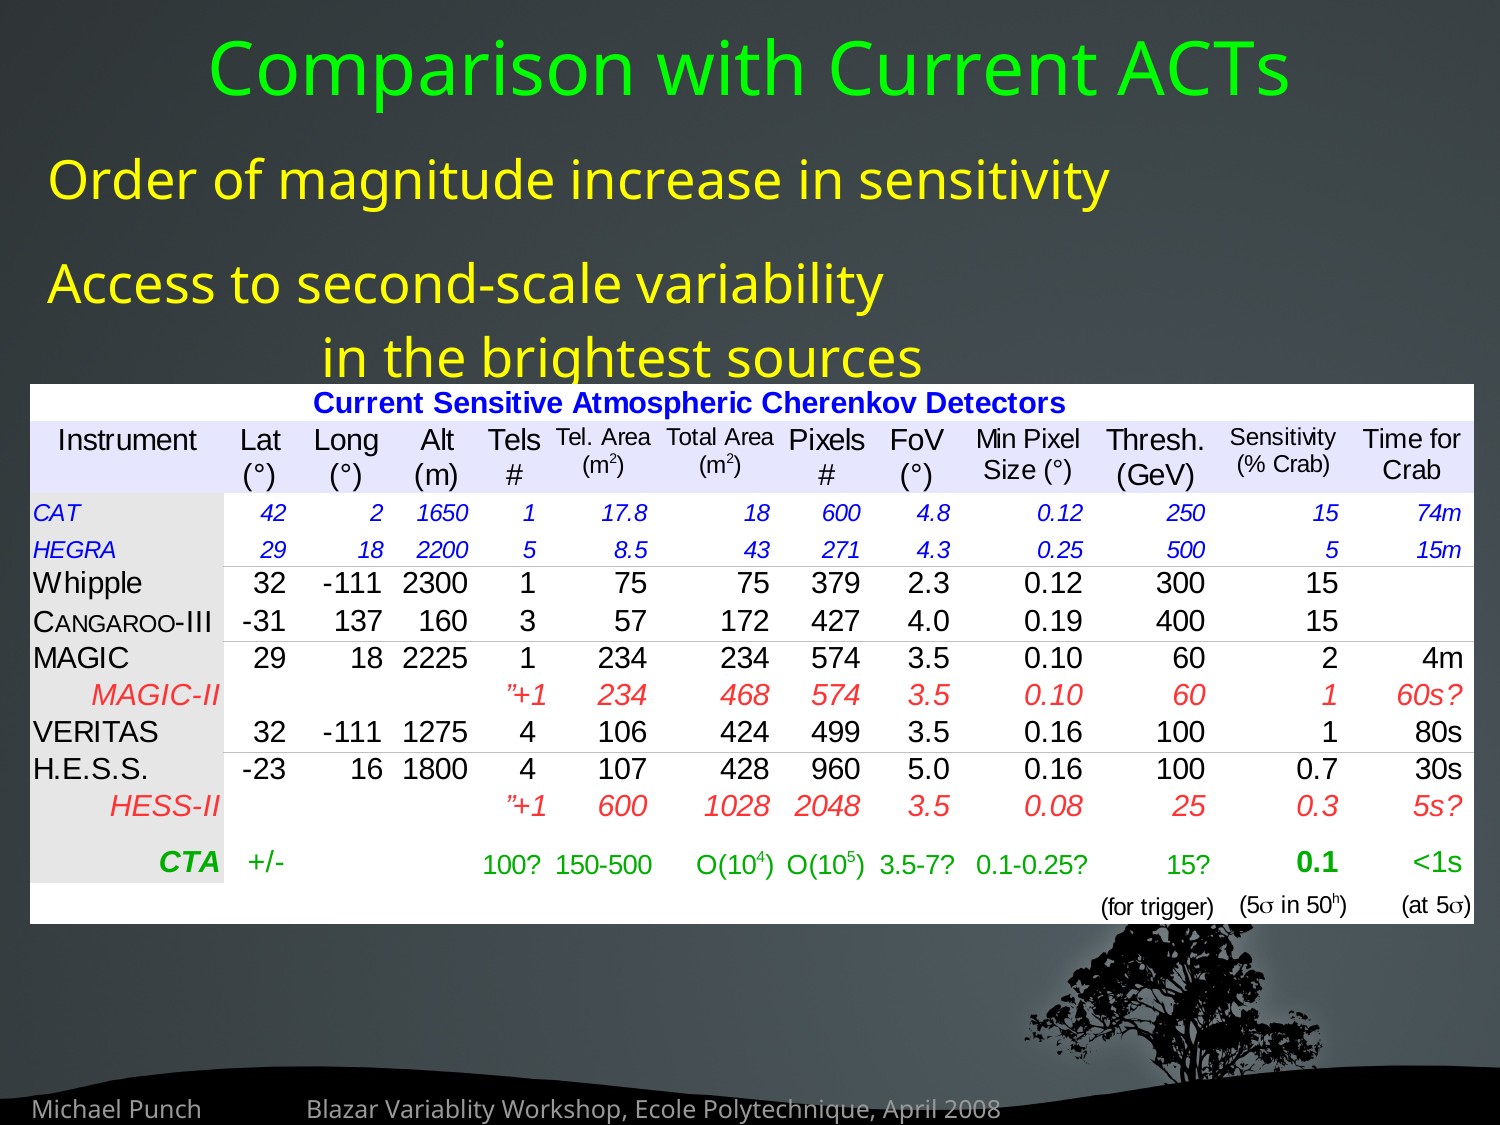

# Comparison with Current ACTs
Order of magnitude increase in sensitivity
Access to second-scale variability
			in the brightest sources